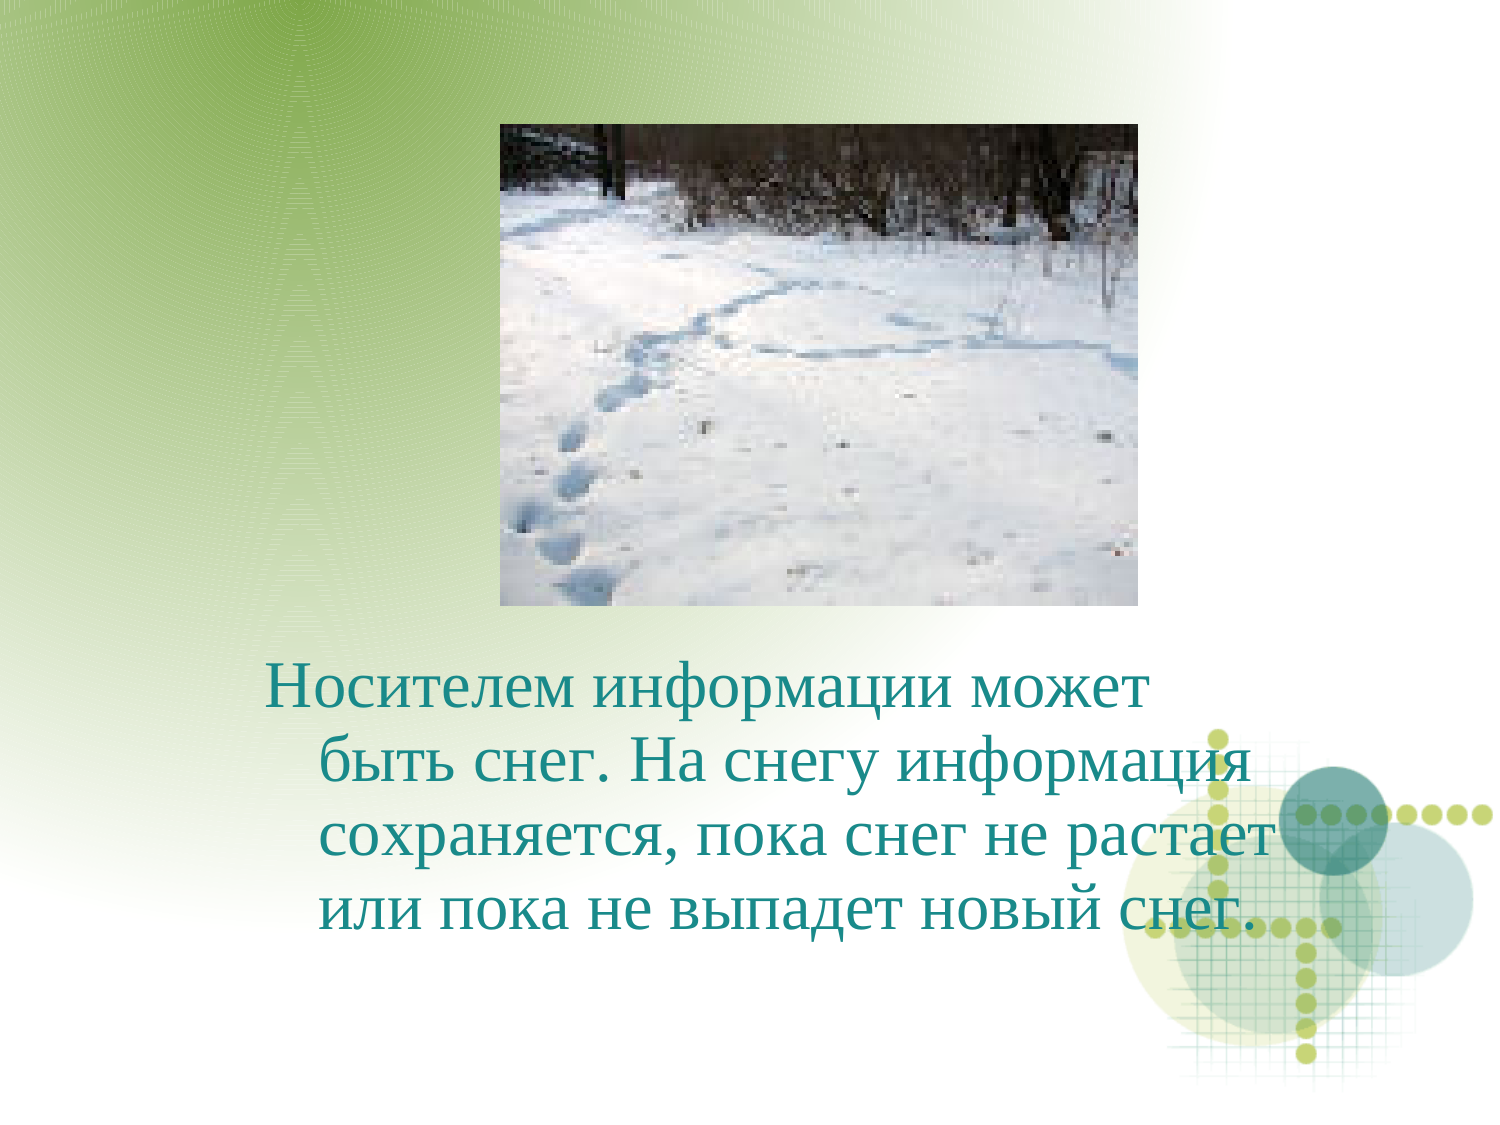

#
Носителем информации может быть снег. На снегу информация сохраняется, пока снег не растает или пока не выпадет новый снег.